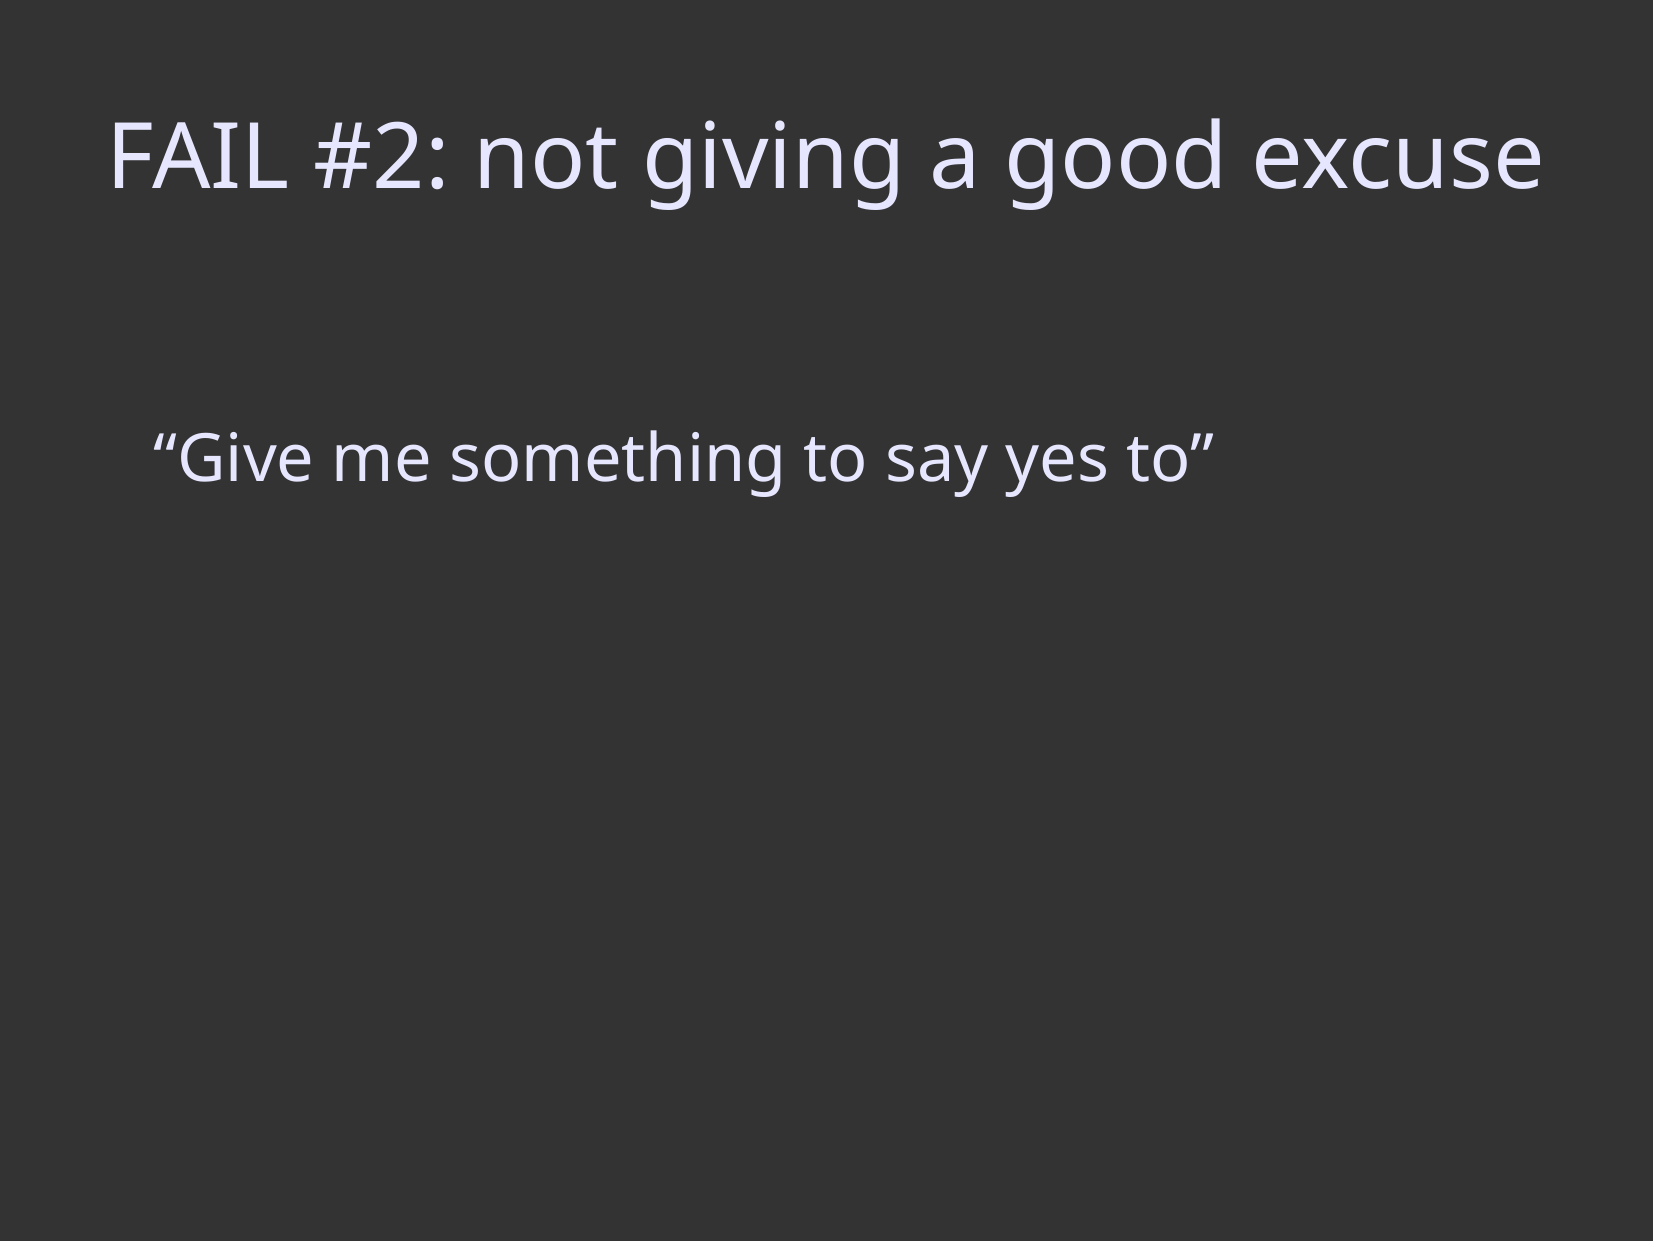

# FAIL #2: not giving a good excuse
“Give me something to say yes to”